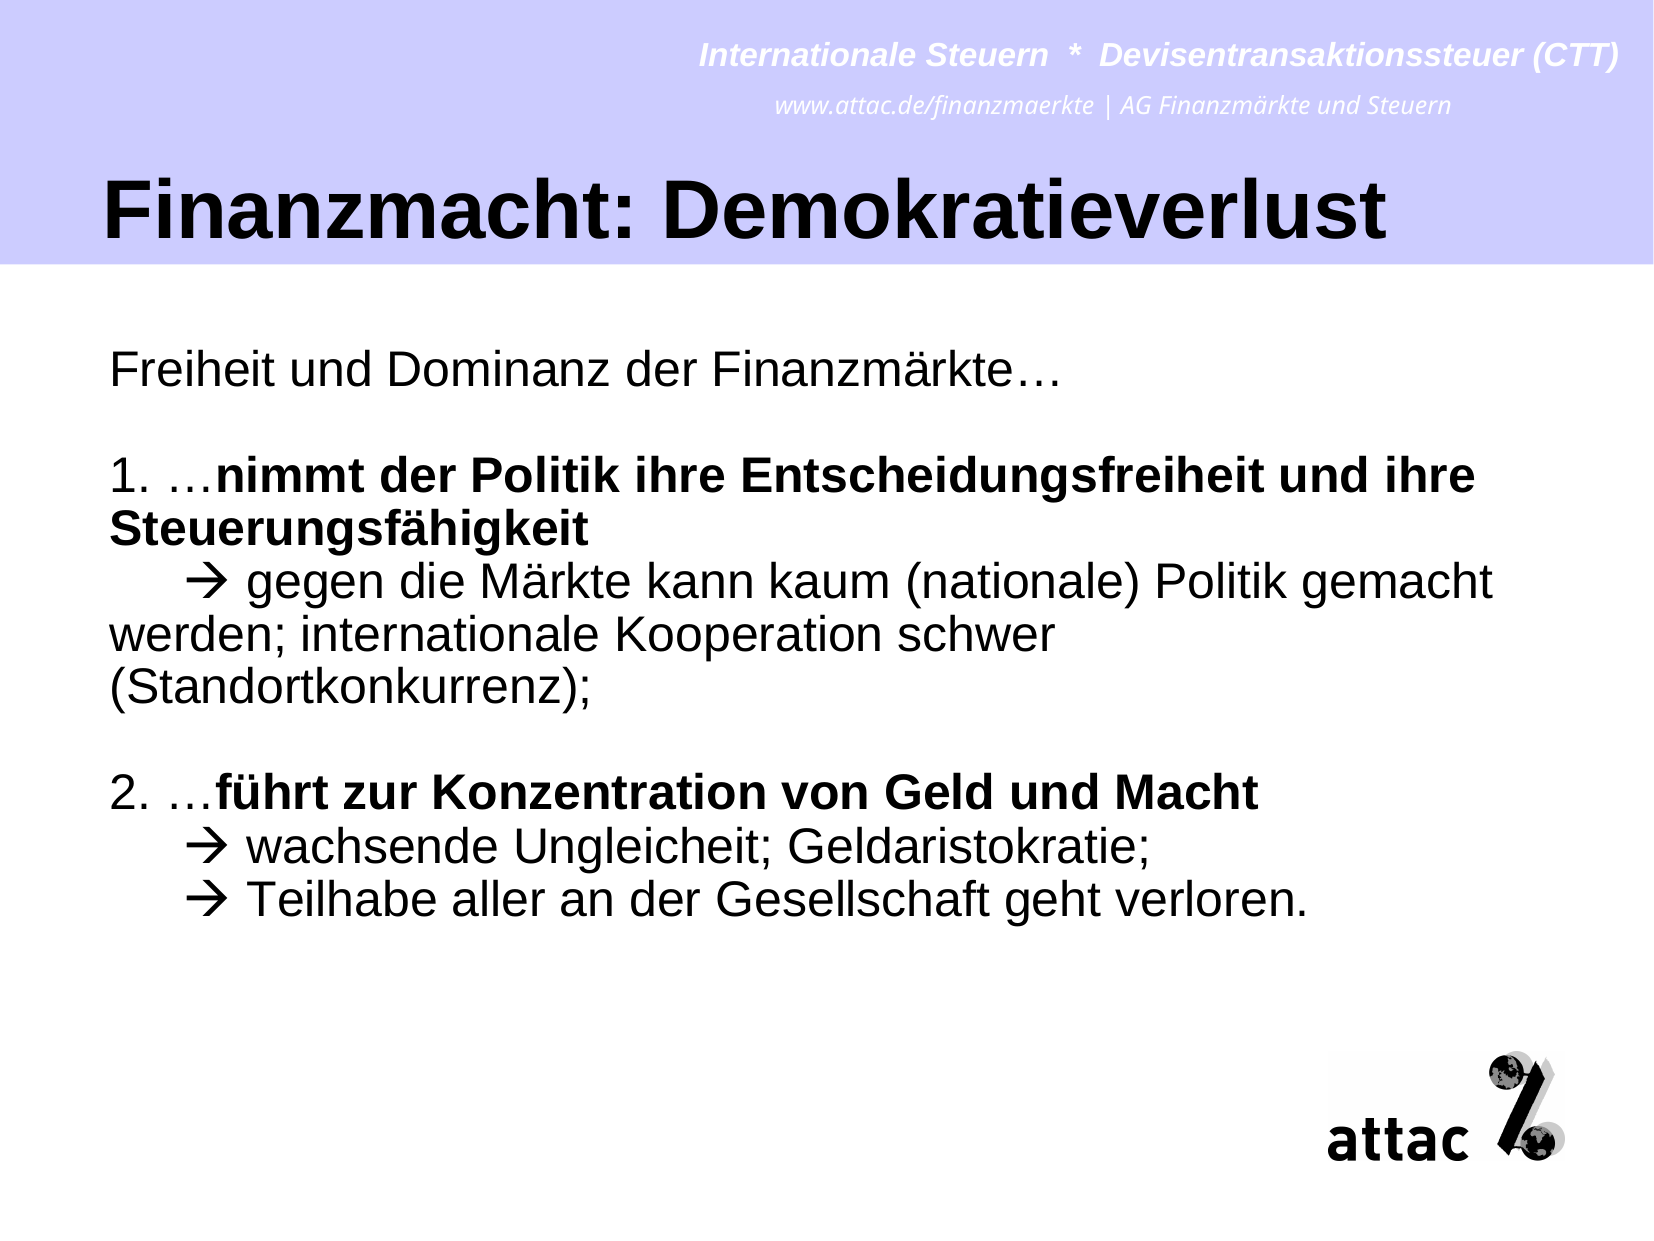

Internationale Steuern * Devisentransaktionssteuer (CTT)
www.attac.de/finanzmaerkte | AG Finanzmärkte und Steuern
Finanzmacht: Demokratieverlust
Freiheit und Dominanz der Finanzmärkte…
1. …nimmt der Politik ihre Entscheidungsfreiheit und ihre 	Steuerungsfähigkeit
	 gegen die Märkte kann kaum (nationale) Politik gemacht 	werden; internationale Kooperation schwer 	(Standortkonkurrenz);
2. …führt zur Konzentration von Geld und Macht
	 wachsende Ungleicheit; Geldaristokratie;
	 Teilhabe aller an der Gesellschaft geht verloren.